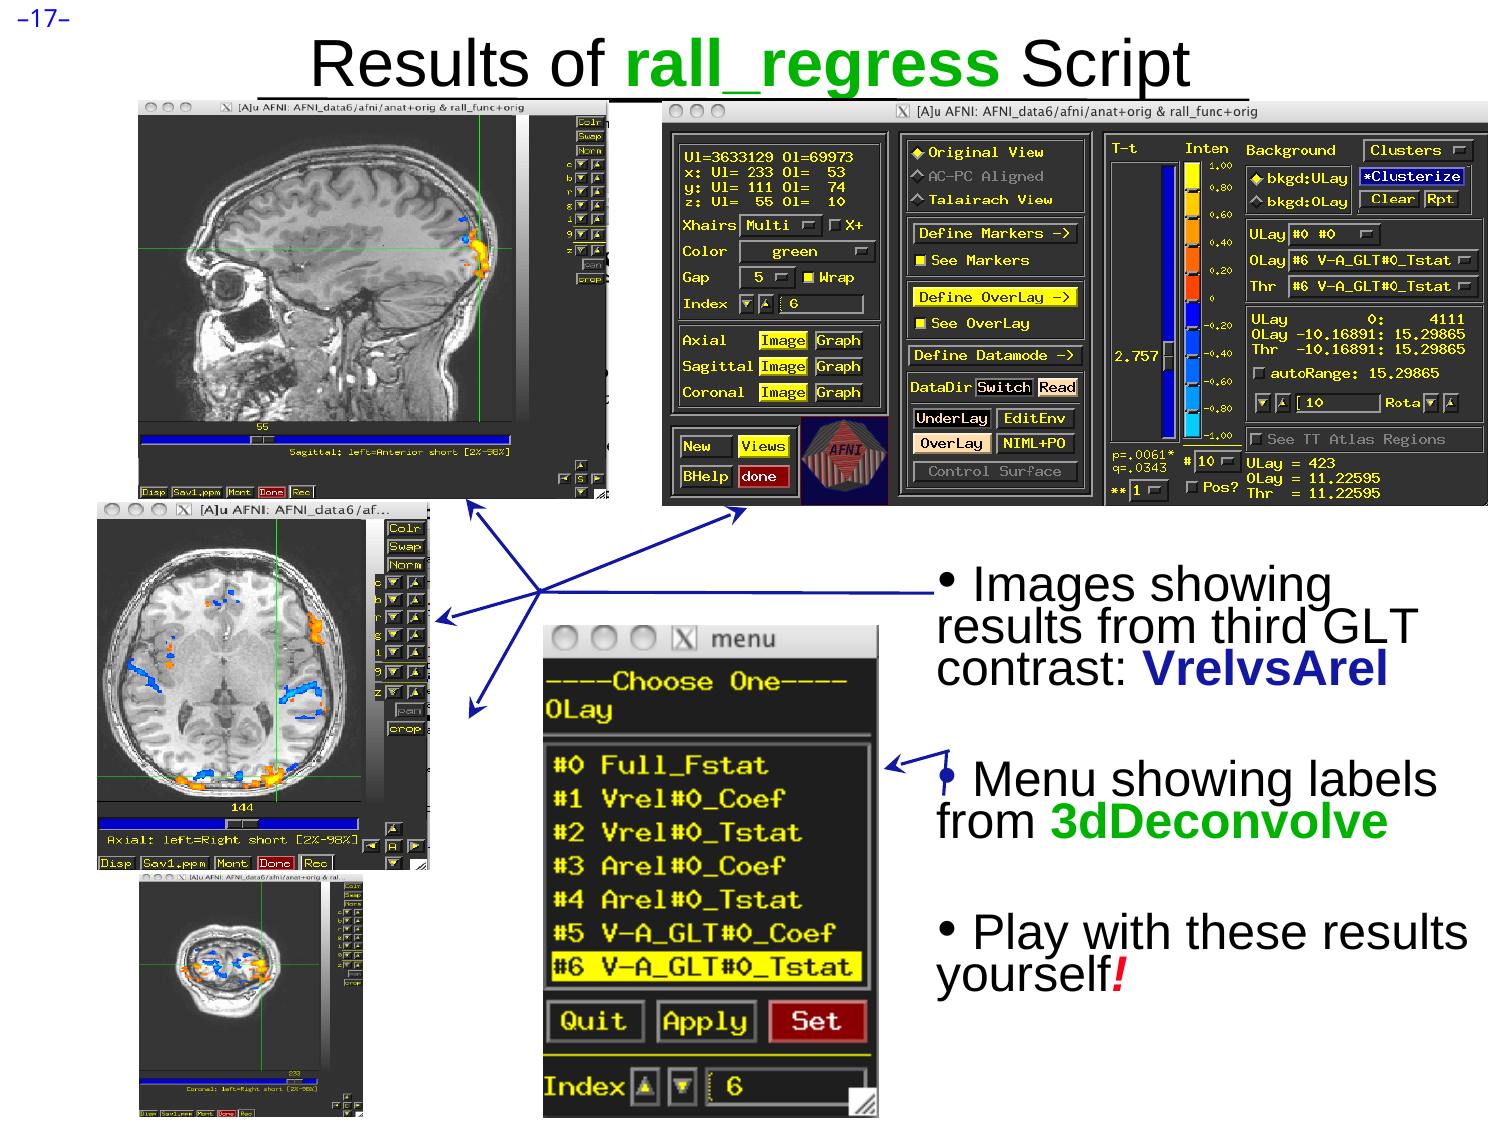

# Results of rall_regress Script
 Images showing results from third GLT contrast: VrelvsArel
 Menu showing labels from 3dDeconvolve
 Play with these results yourself!